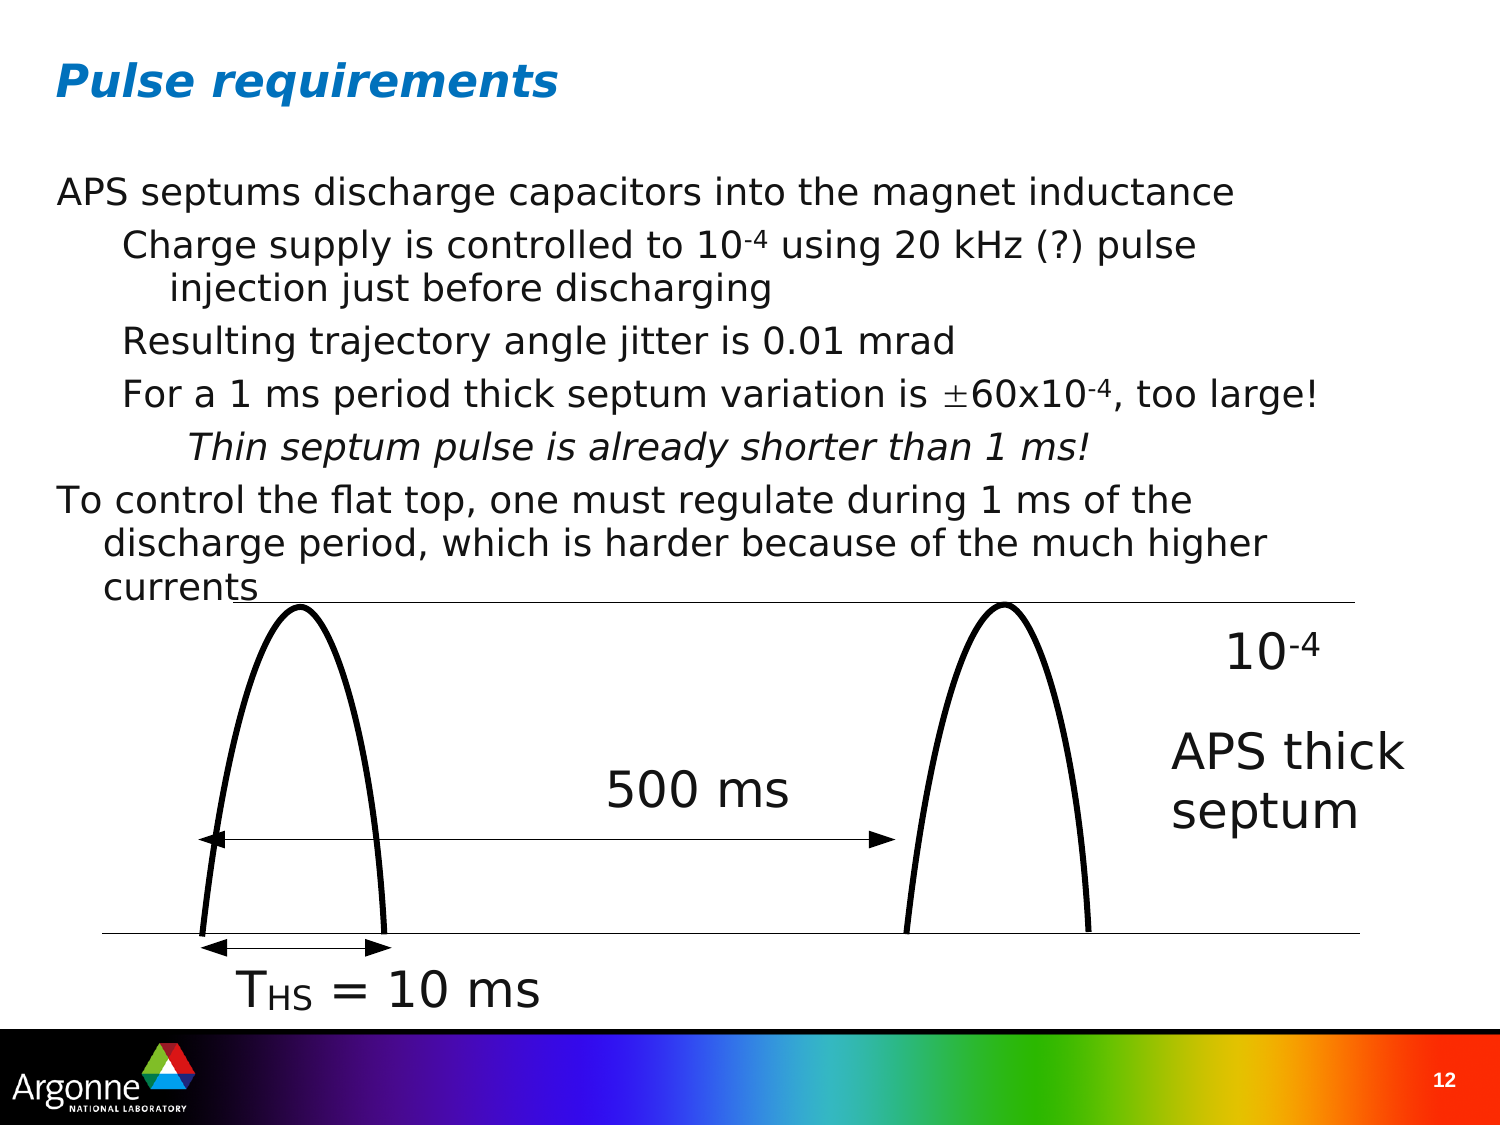

# Pulse requirements
APS septums discharge capacitors into the magnet inductance
Charge supply is controlled to 10-4 using 20 kHz (?) pulse injection just before discharging
Resulting trajectory angle jitter is 0.01 mrad
For a 1 ms period thick septum variation is ±60x10-4, too large!
Thin septum pulse is already shorter than 1 ms!
To control the flat top, one must regulate during 1 ms of the discharge period, which is harder because of the much higher currents
10-4
APS thick
septum
500 ms
THS = 10 ms
12